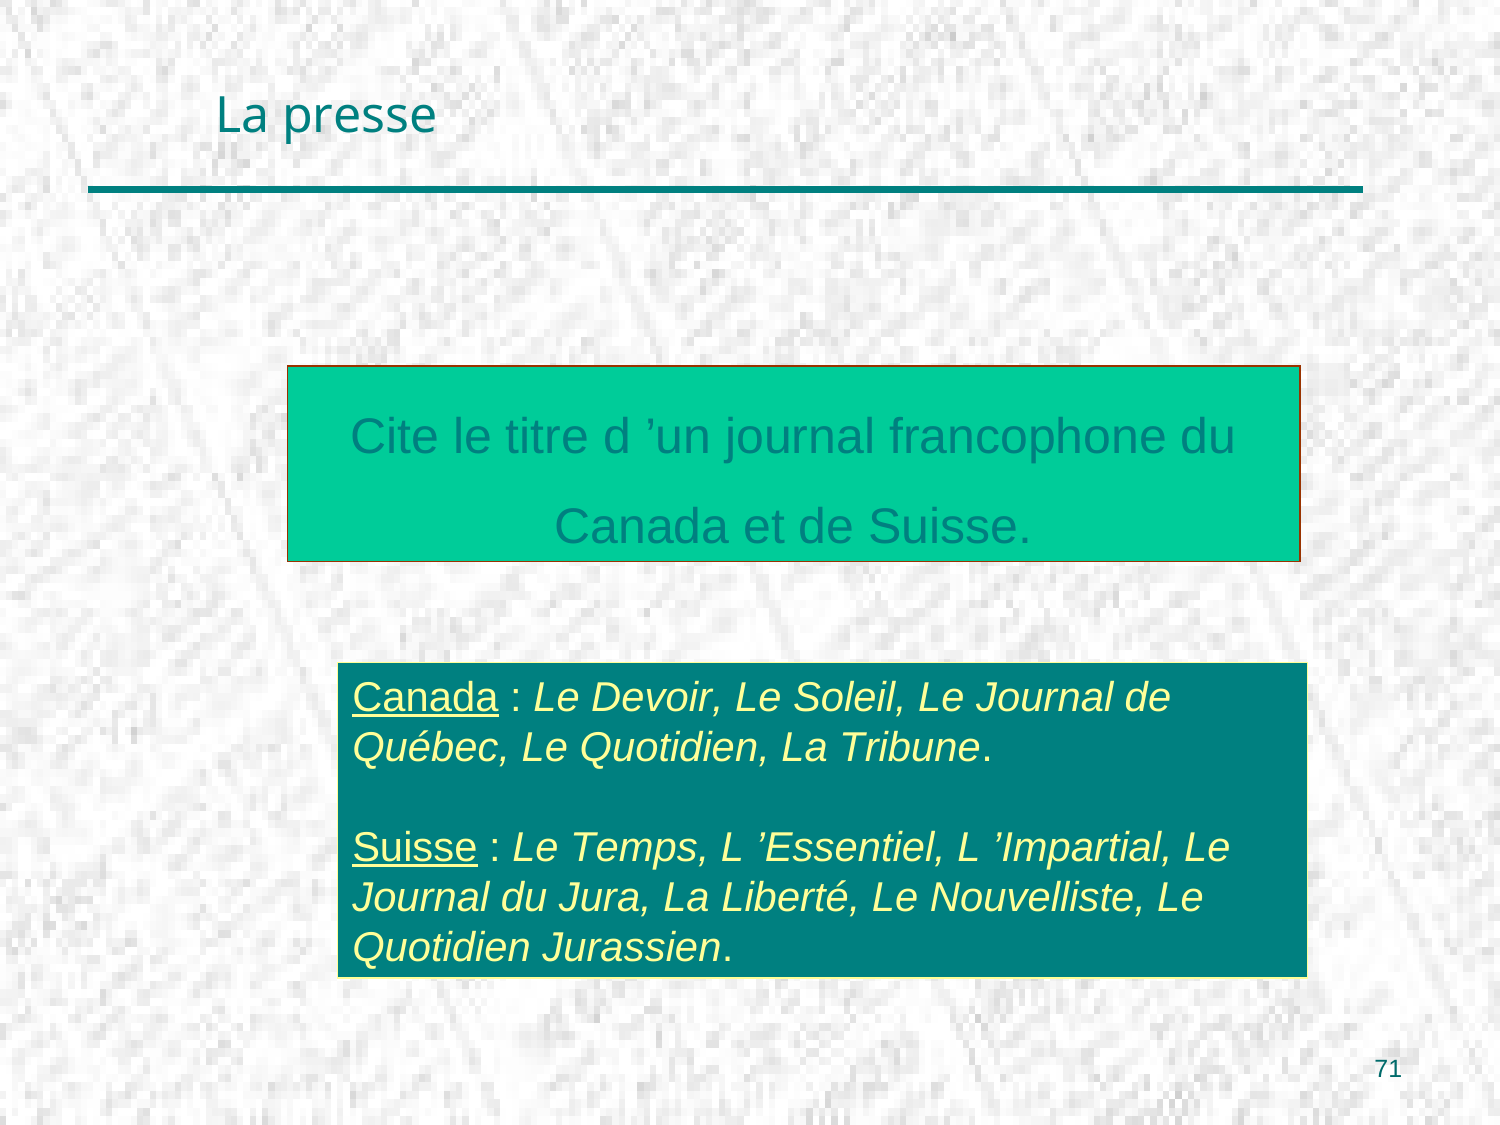

La presse
Cite le titre d ’un journal francophone du Canada et de Suisse.
Canada : Le Devoir, Le Soleil, Le Journal de Québec, Le Quotidien, La Tribune.
Suisse : Le Temps, L ’Essentiel, L ’Impartial, Le Journal du Jura, La Liberté, Le Nouvelliste, Le Quotidien Jurassien.
71